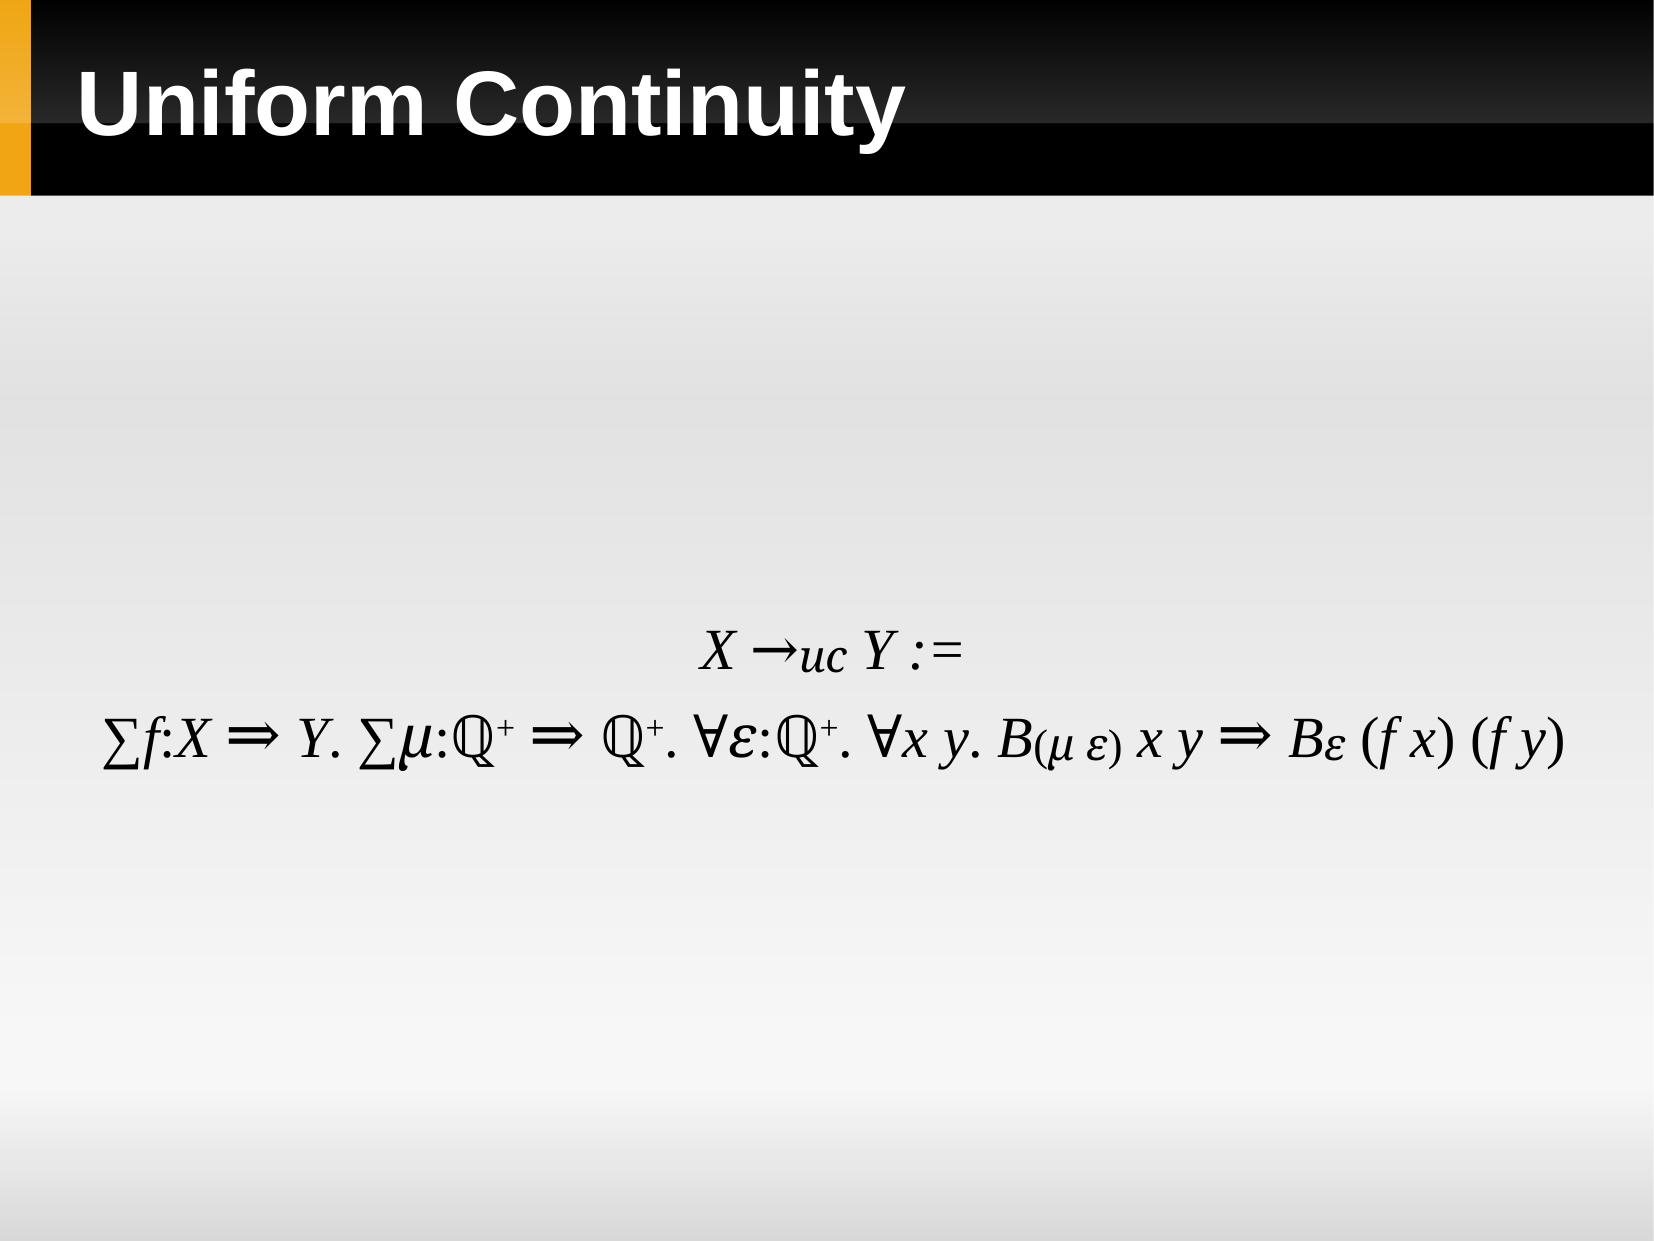

# Uniform Continuity
X →uc Y :=
∑f:X ⇒ Y. ∑μ:ℚ+ ⇒ ℚ+. ∀ε:ℚ+. ∀x y. B(μ ε) x y ⇒ Bε (f x) (f y)